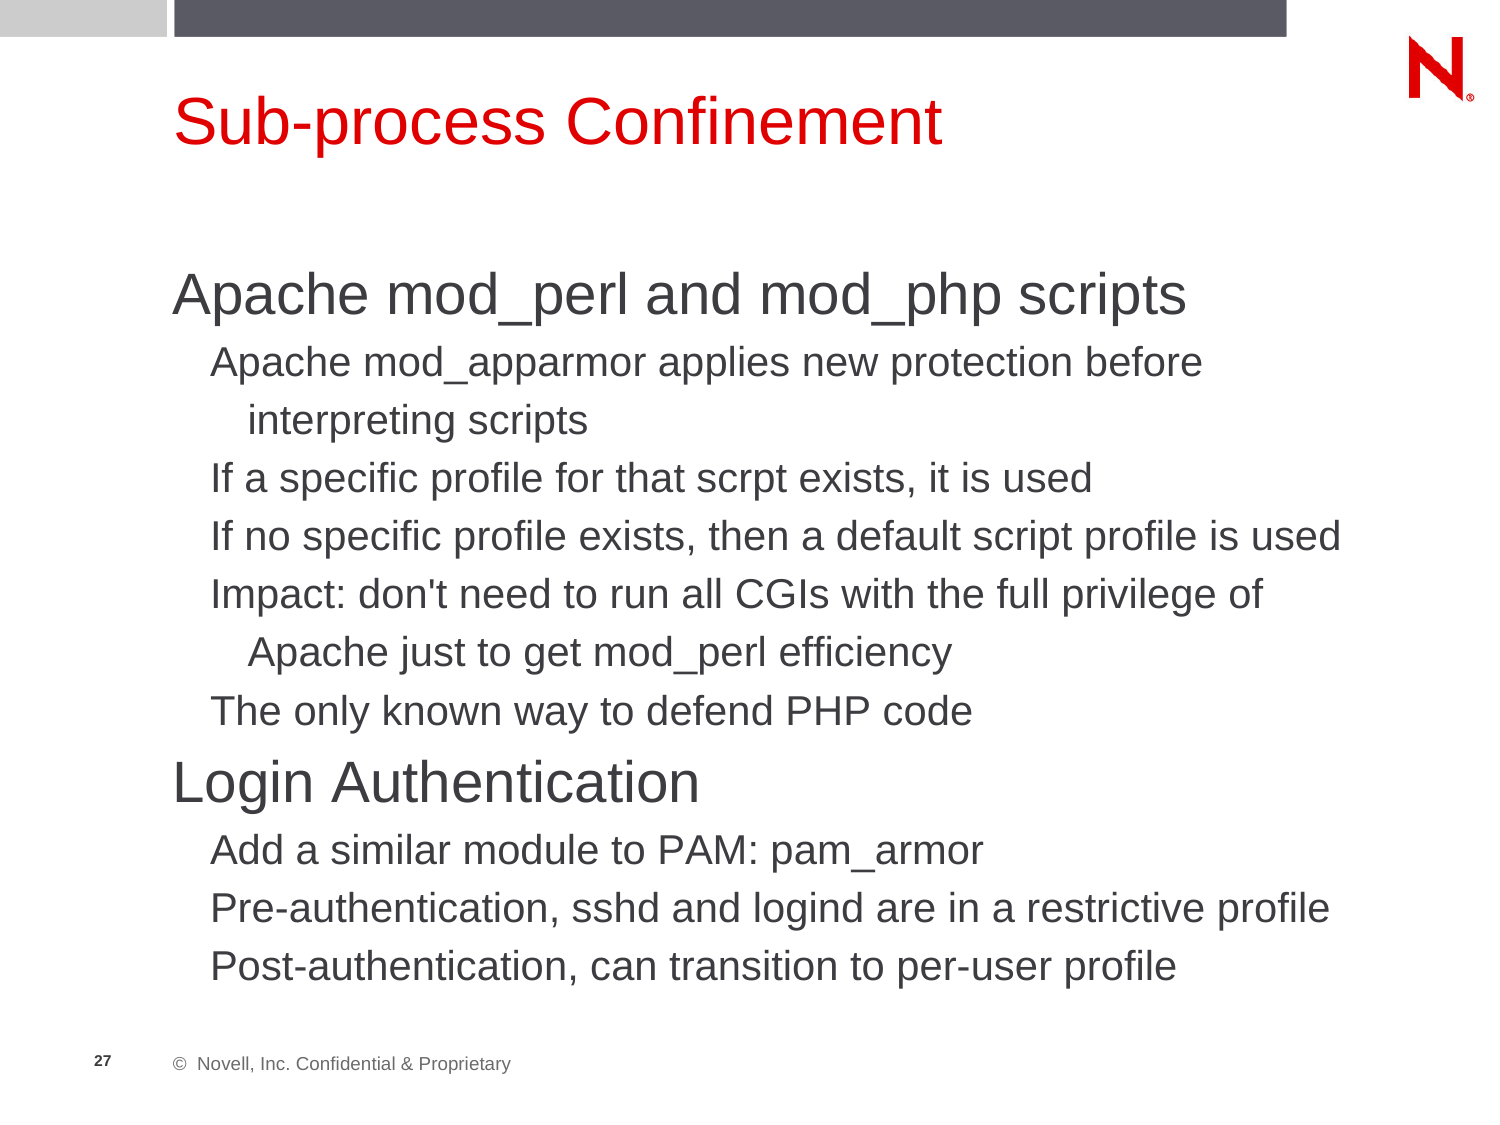

# Sub-process Confinement
Apache mod_perl and mod_php scripts
Apache mod_apparmor applies new protection before interpreting scripts
If a specific profile for that scrpt exists, it is used
If no specific profile exists, then a default script profile is used
Impact: don't need to run all CGIs with the full privilege of Apache just to get mod_perl efficiency
The only known way to defend PHP code
Login Authentication
Add a similar module to PAM: pam_armor
Pre-authentication, sshd and logind are in a restrictive profile
Post-authentication, can transition to per-user profile